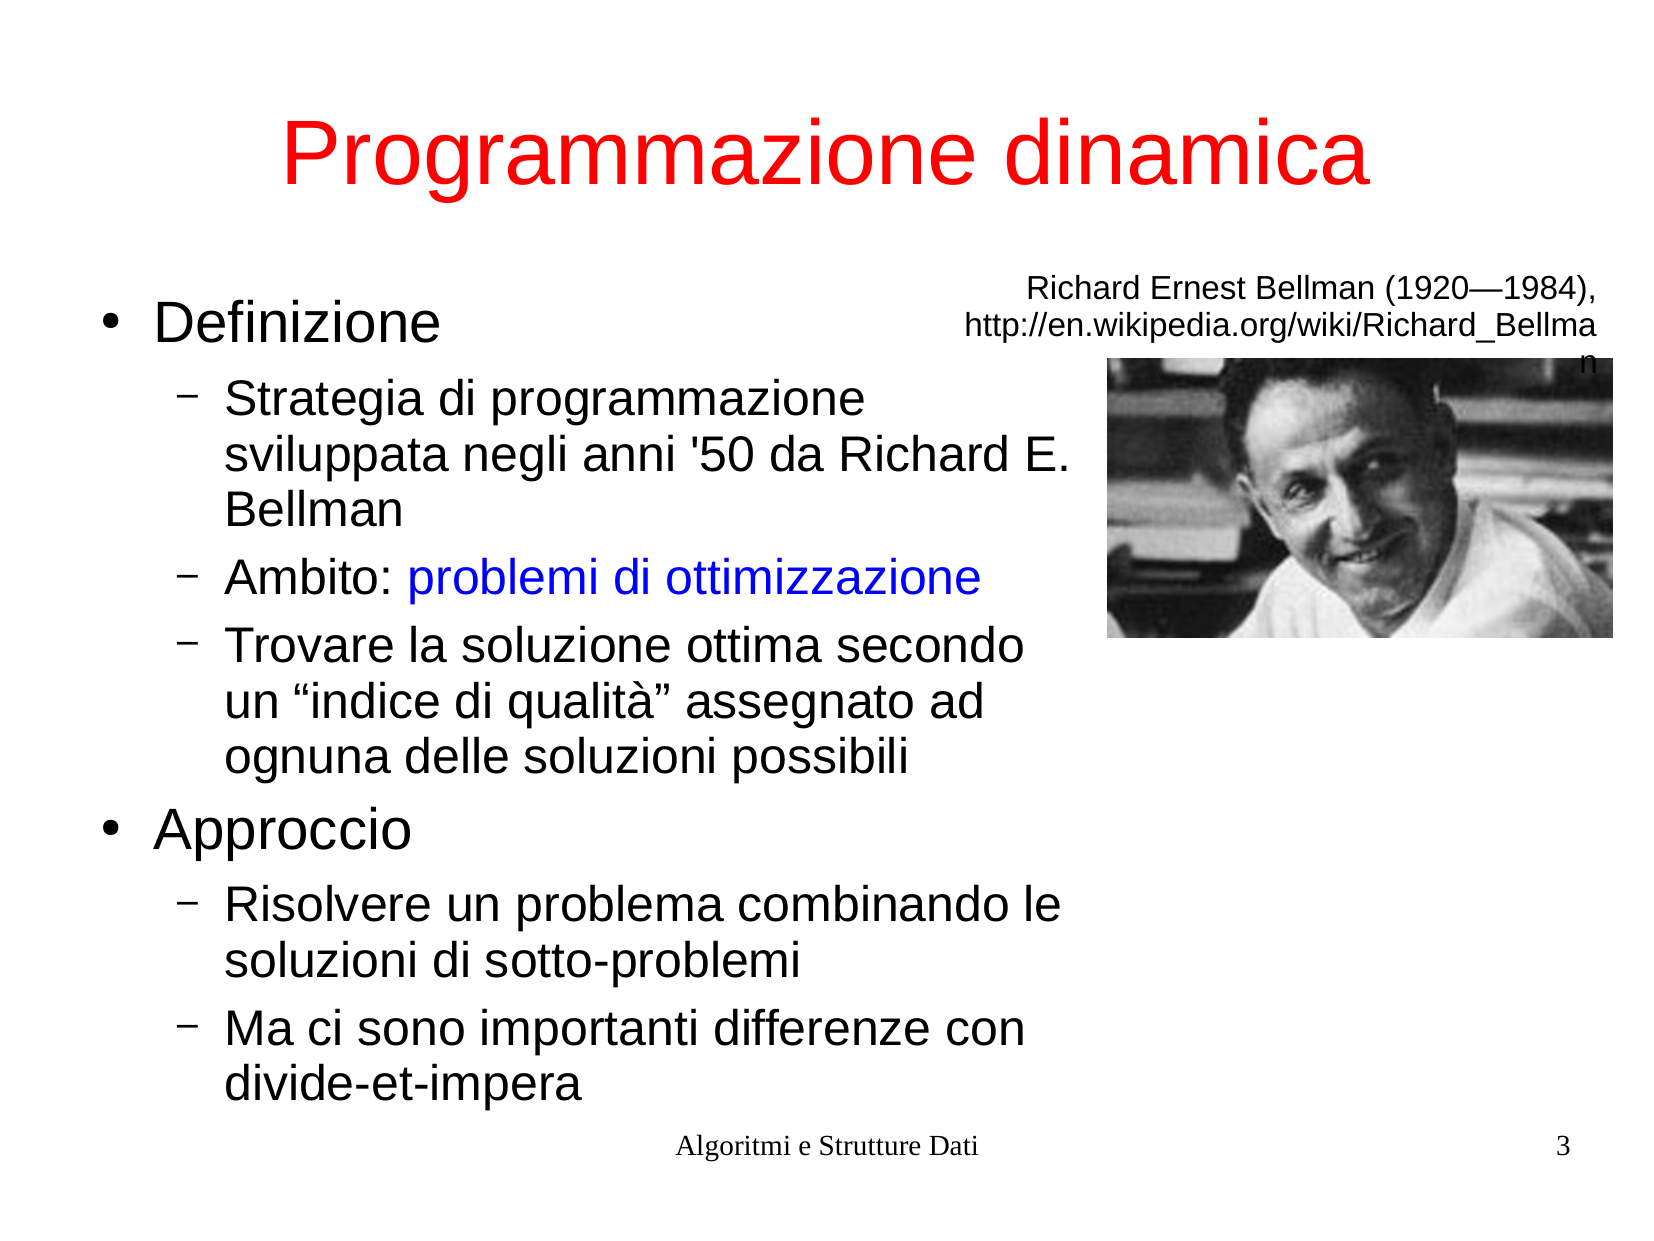

# Programmazione dinamica
Richard Ernest Bellman (1920—1984), http://en.wikipedia.org/wiki/Richard_Bellman
Definizione
Strategia di programmazione sviluppata negli anni '50 da Richard E. Bellman
Ambito: problemi di ottimizzazione
Trovare la soluzione ottima secondo un “indice di qualità” assegnato ad ognuna delle soluzioni possibili
Approccio
Risolvere un problema combinando le soluzioni di sotto-problemi
Ma ci sono importanti differenze con divide-et-impera
Algoritmi e Strutture Dati
3